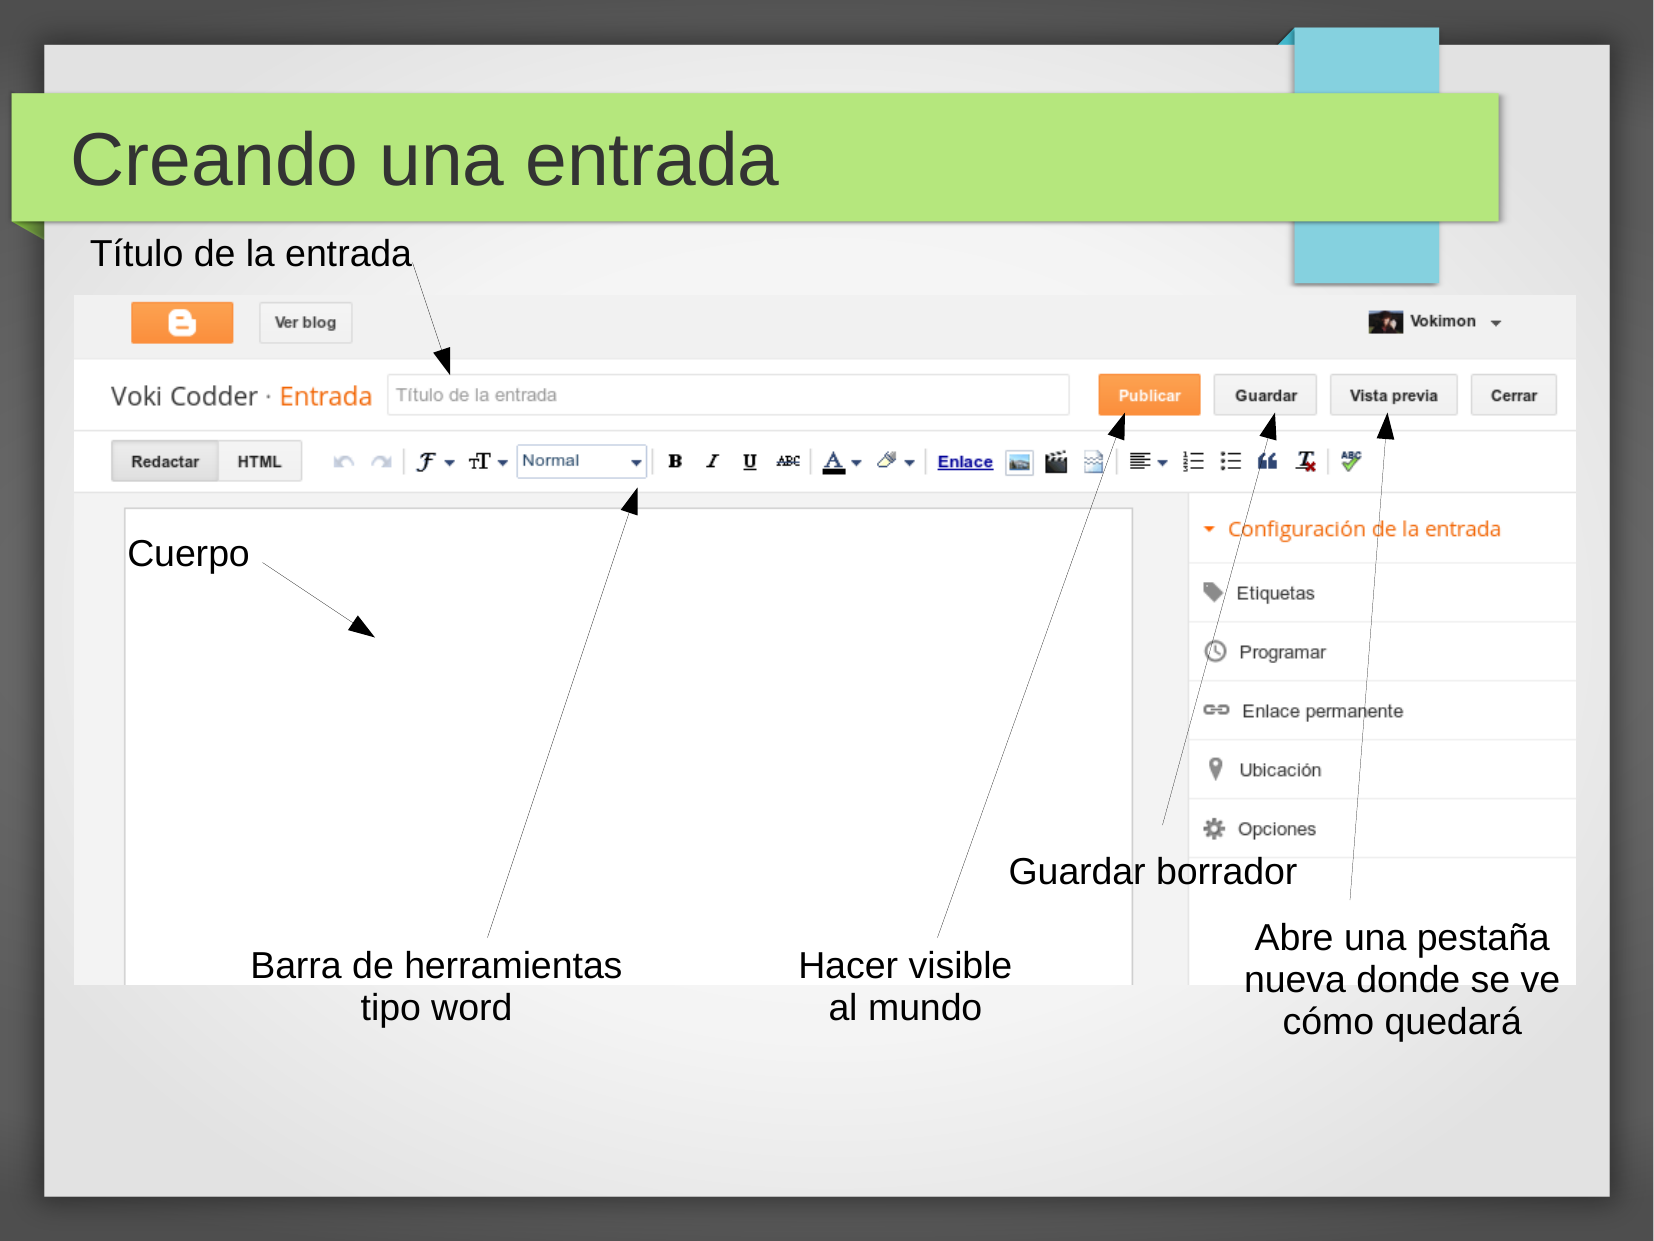

# Creando una entrada
Título de la entrada
Cuerpo
Guardar borrador
Abre una pestaña
nueva donde se ve
cómo quedará
Barra de herramientas
tipo word
Hacer visible
al mundo